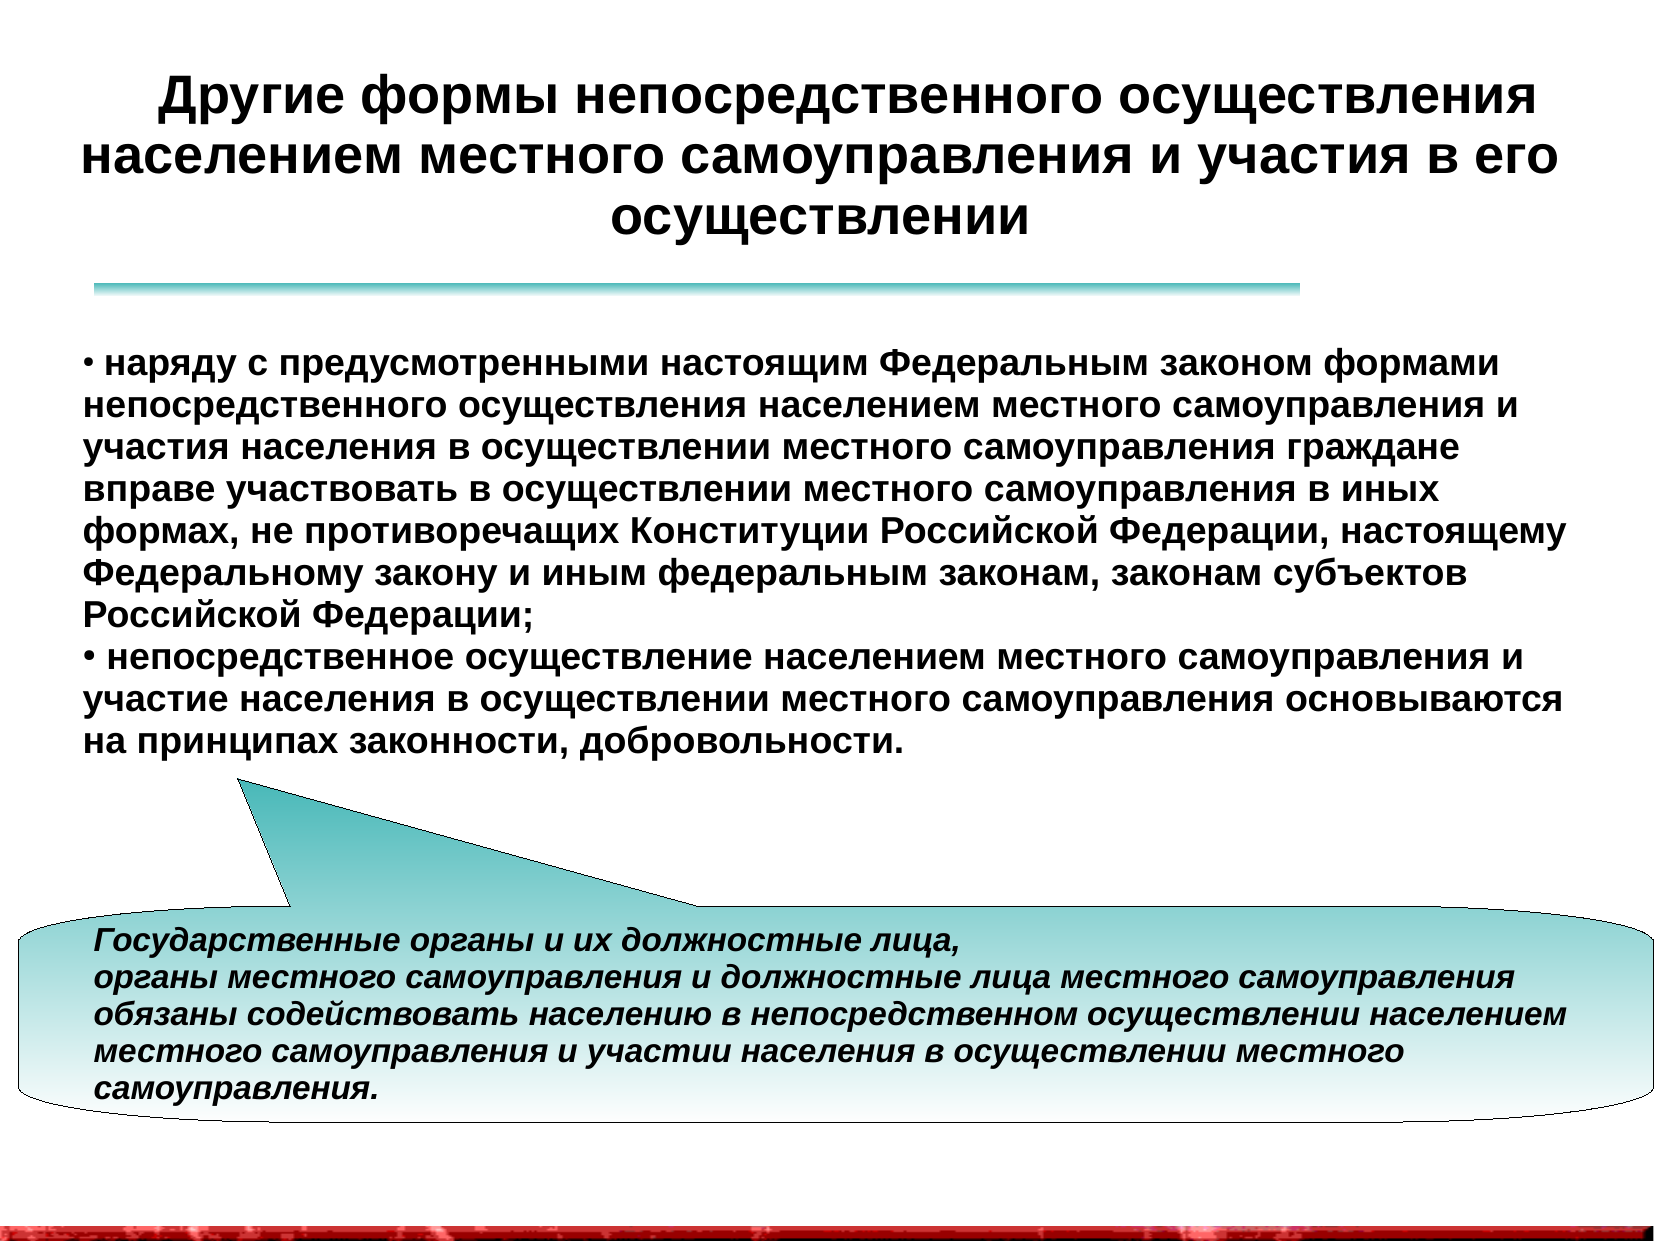

# Другие формы непосредственного осуществления населением местного самоуправления и участия в его осуществлении
 наряду с предусмотренными настоящим Федеральным законом формами непосредственного осуществления населением местного самоуправления и участия населения в осуществлении местного самоуправления граждане вправе участвовать в осуществлении местного самоуправления в иных формах, не противоречащих Конституции Российской Федерации, настоящему Федеральному закону и иным федеральным законам, законам субъектов Российской Федерации;
 непосредственное осуществление населением местного самоуправления и участие населения в осуществлении местного самоуправления основываются на принципах законности, добровольности.
Государственные органы и их должностные лица,
органы местного самоуправления и должностные лица местного самоуправления
обязаны содействовать населению в непосредственном осуществлении населением
местного самоуправления и участии населения в осуществлении местного
самоуправления.